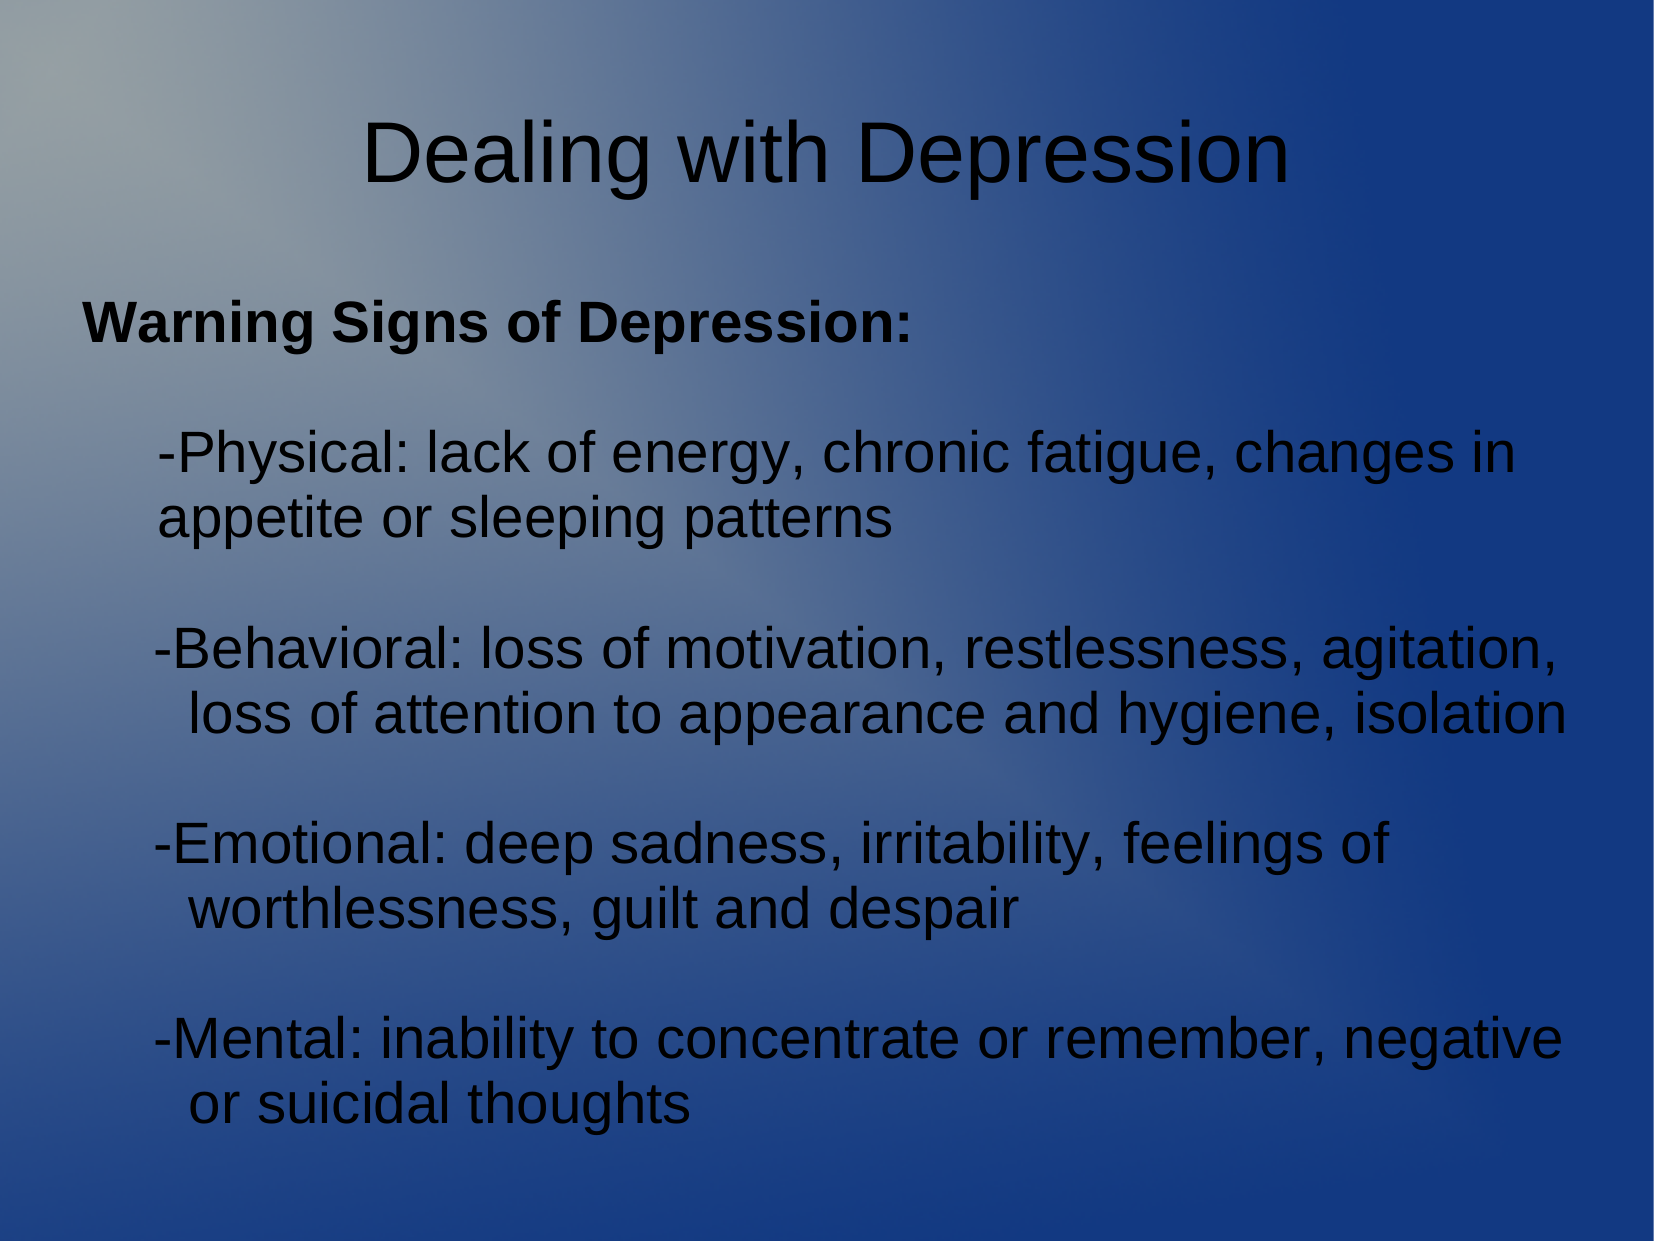

# Dealing with Depression
Warning Signs of Depression:
	-Physical: lack of energy, chronic fatigue, changes in 	appetite or sleeping patterns
-Behavioral: loss of motivation, restlessness, agitation, loss of attention to appearance and hygiene, isolation
-Emotional: deep sadness, irritability, feelings of worthlessness, guilt and despair
-Mental: inability to concentrate or remember, negative or suicidal thoughts